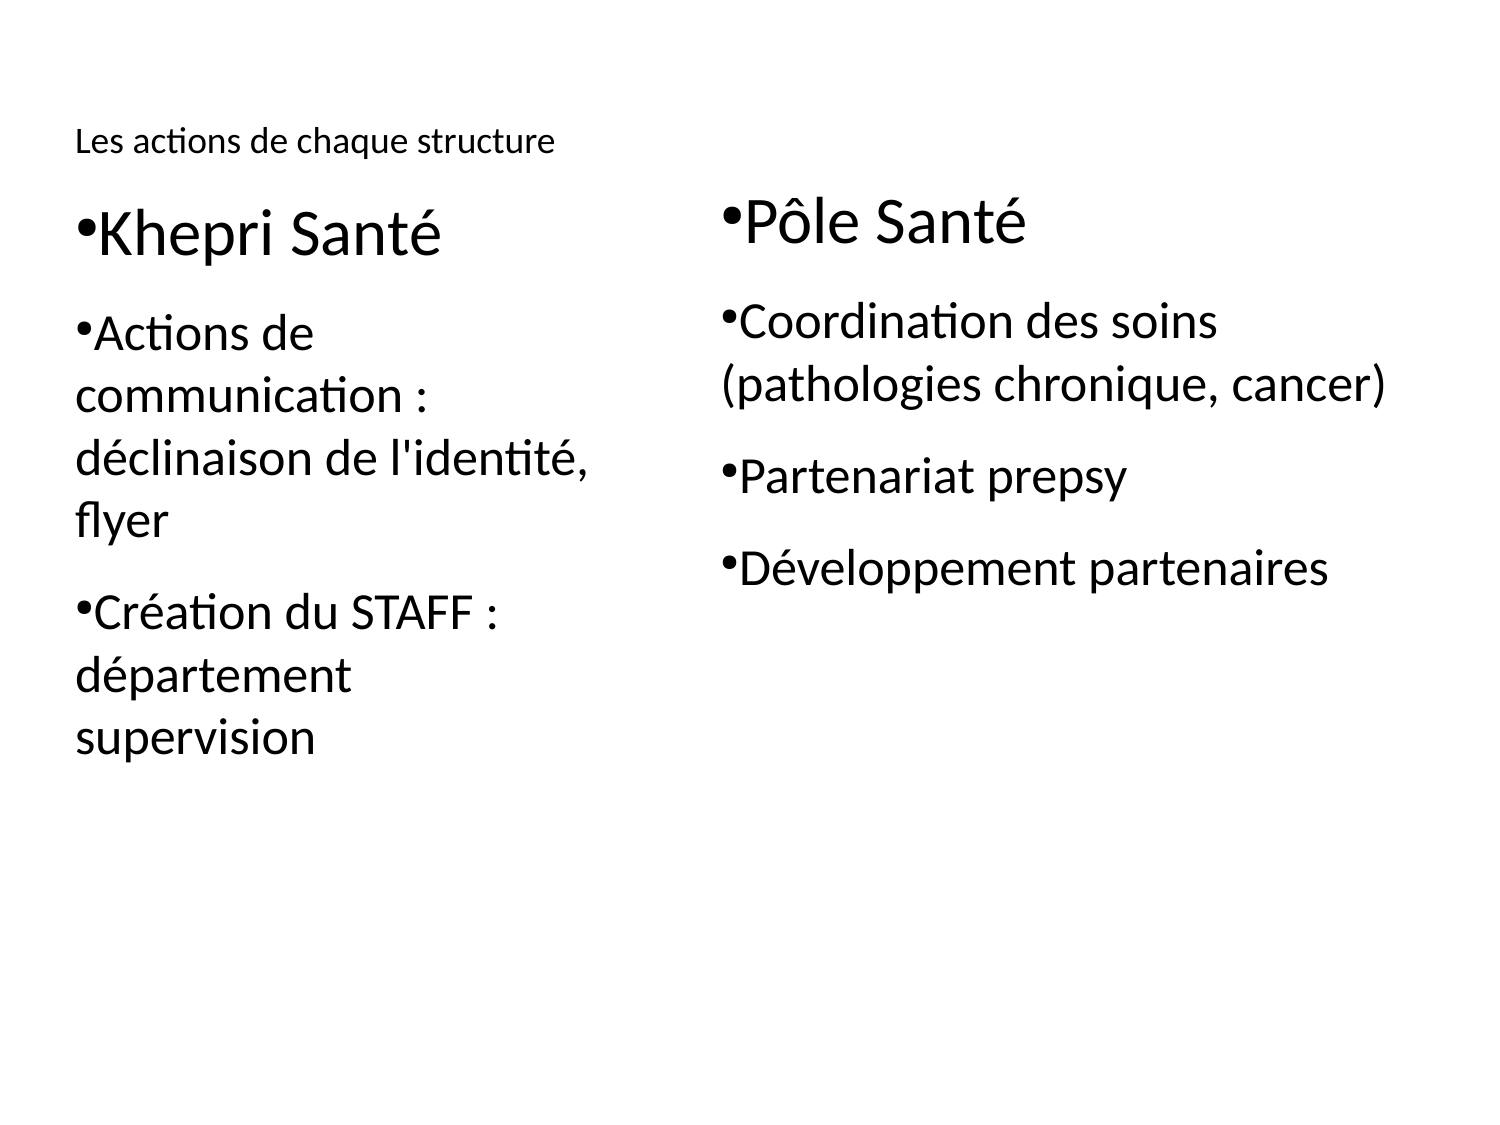

# Les actions de chaque structure
Pôle Santé
Coordination des soins (pathologies chronique, cancer)
Partenariat prepsy
Développement partenaires
Khepri Santé
Actions de communication : déclinaison de l'identité, flyer
Création du STAFF : département supervision